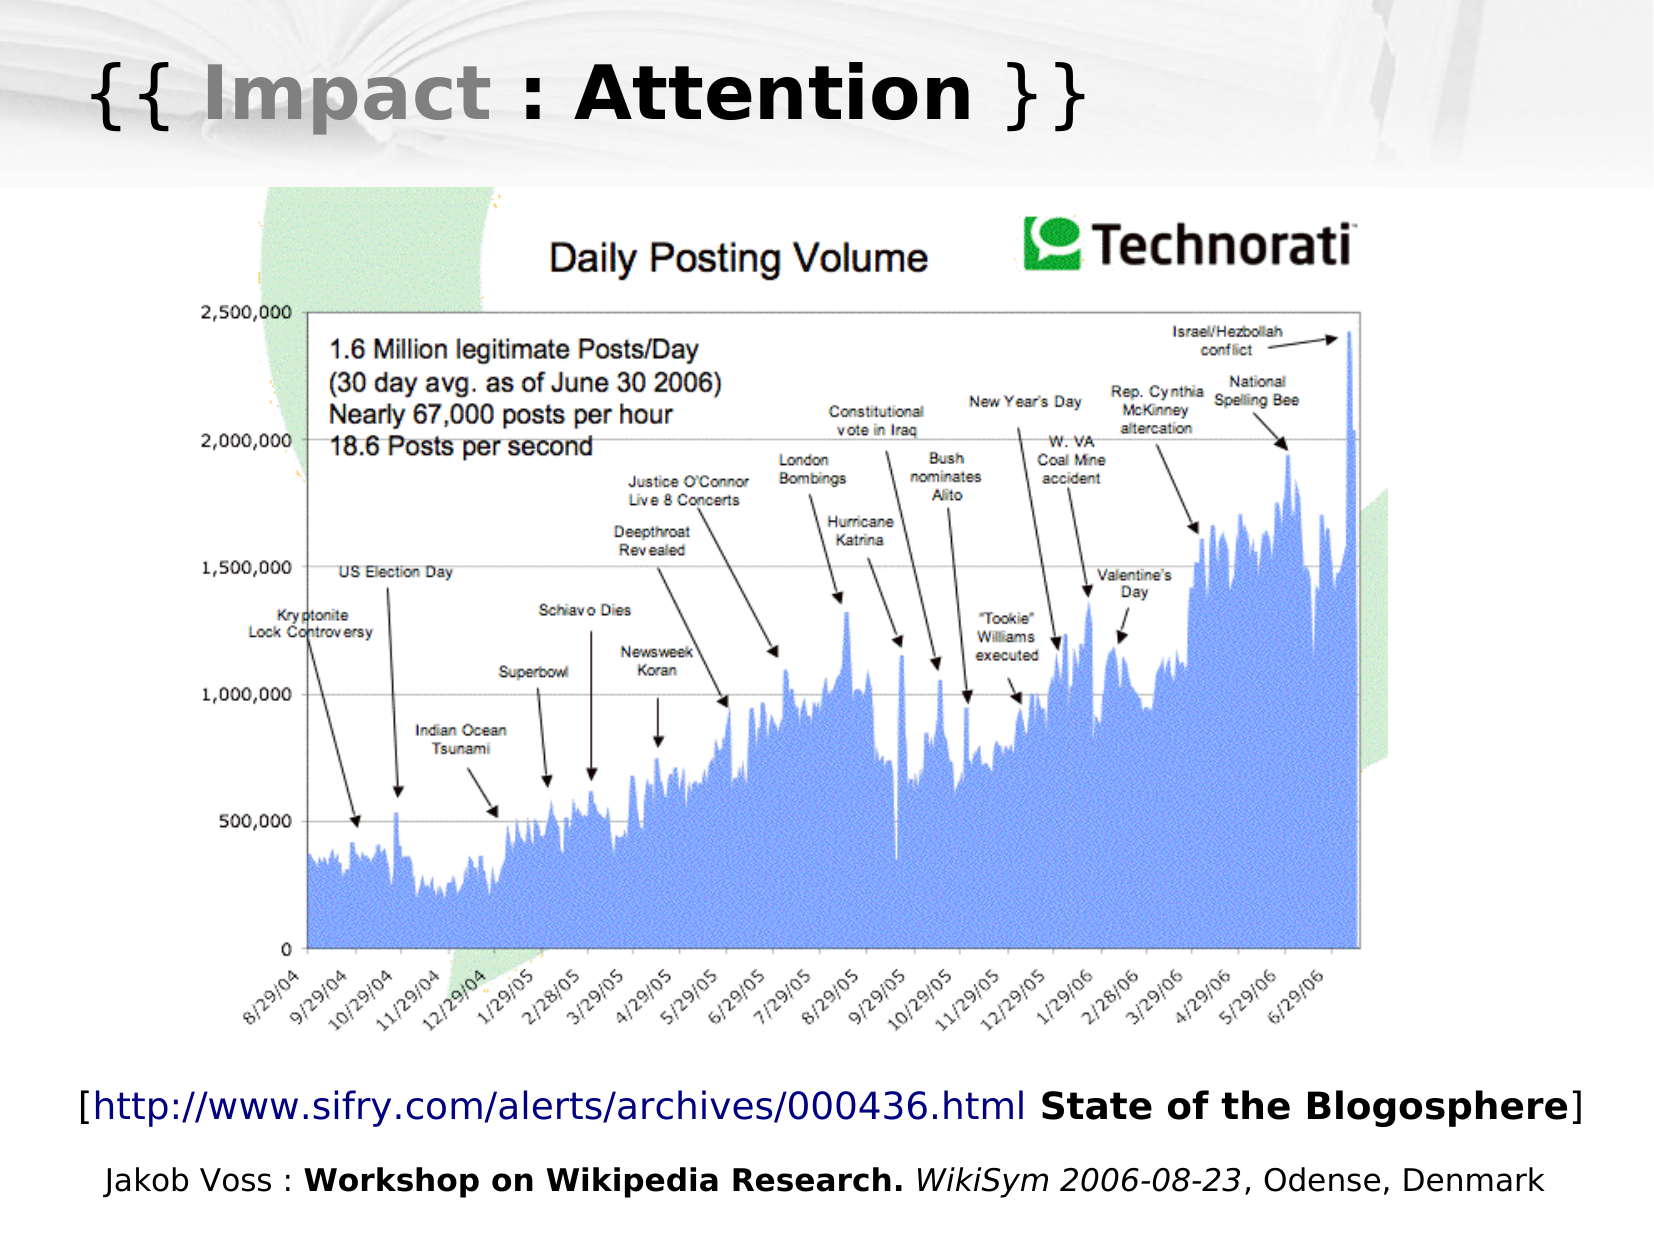

# {{ Impact : Attention }}
[http://www.sifry.com/alerts/archives/000436.html State of the Blogosphere]